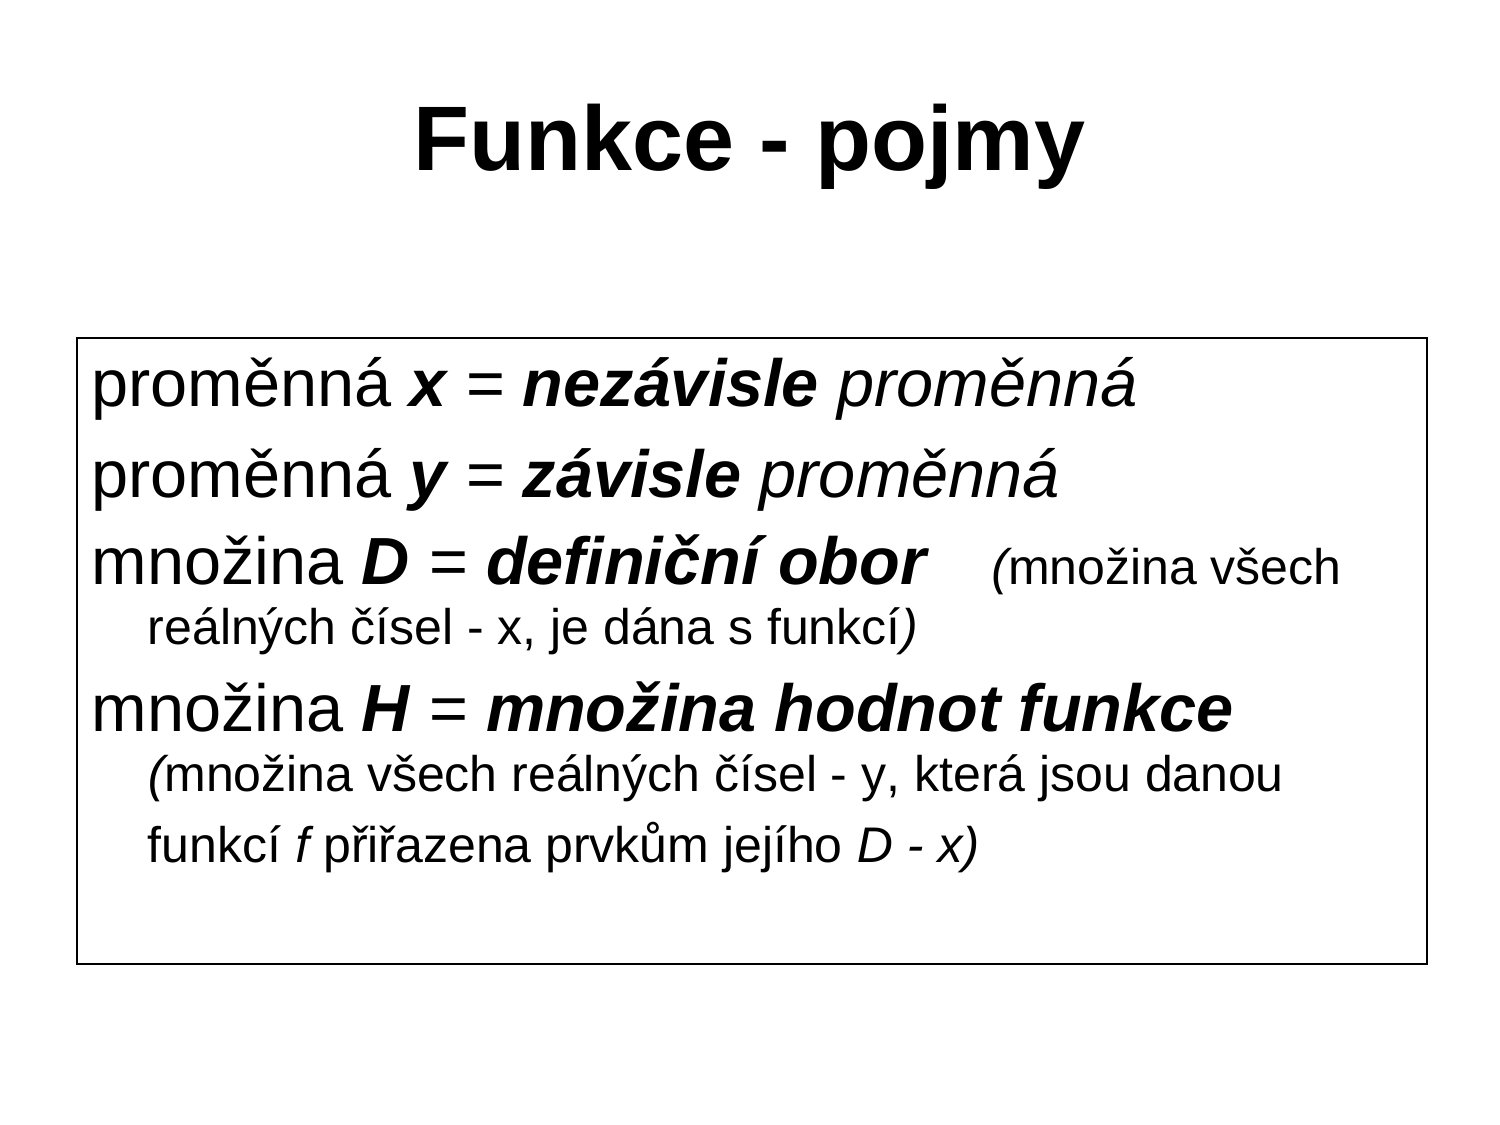

# Funkce - pojmy
proměnná x = nezávisle proměnná
proměnná y = závisle proměnná
množina D = definiční obor	(množina všech reálných čísel - x, je dána s funkcí)
množina H = množina hodnot funkce (množina všech reálných čísel - y, která jsou danou funkcí f přiřazena prvkům jejího D - x)